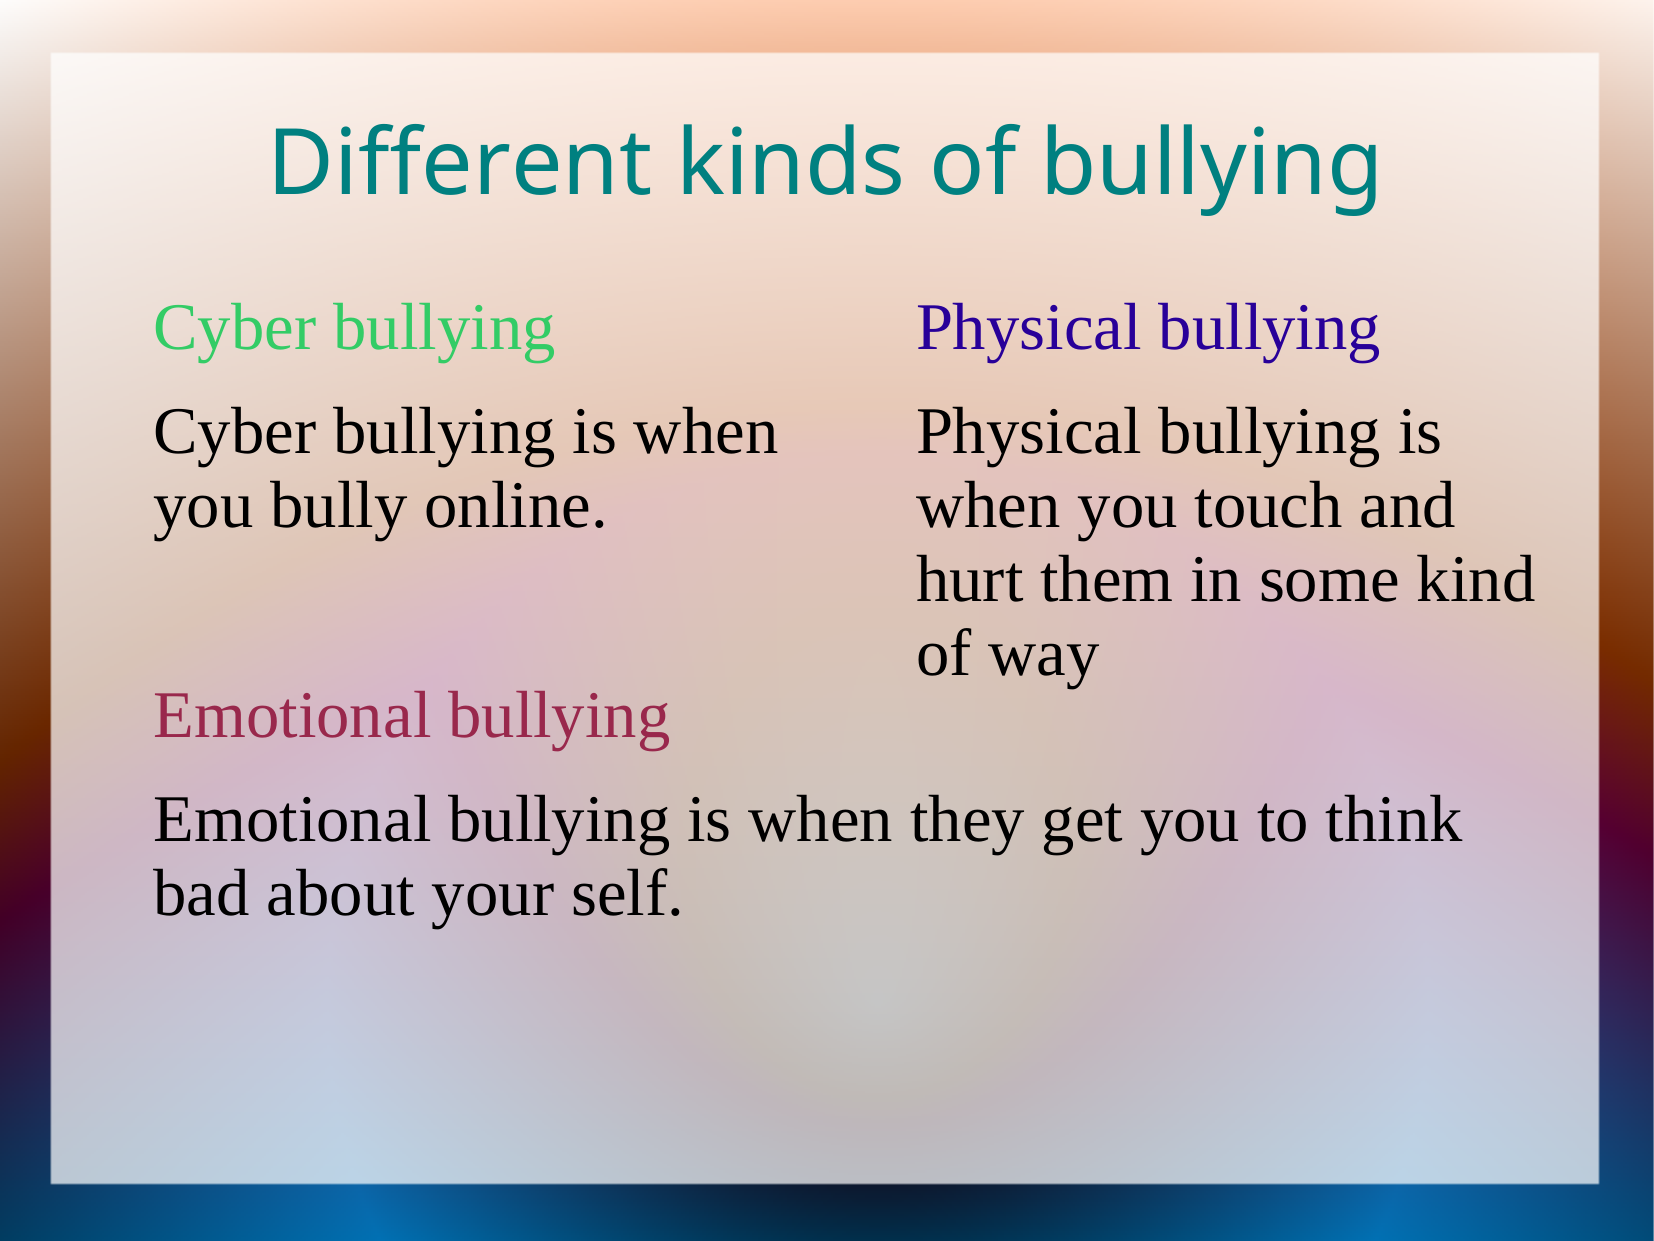

# Different kinds of bullying
Cyber bullying
Cyber bullying is when you bully online.
Physical bullying
Physical bullying is when you touch and hurt them in some kind of way
Emotional bullying
Emotional bullying is when they get you to think bad about your self.